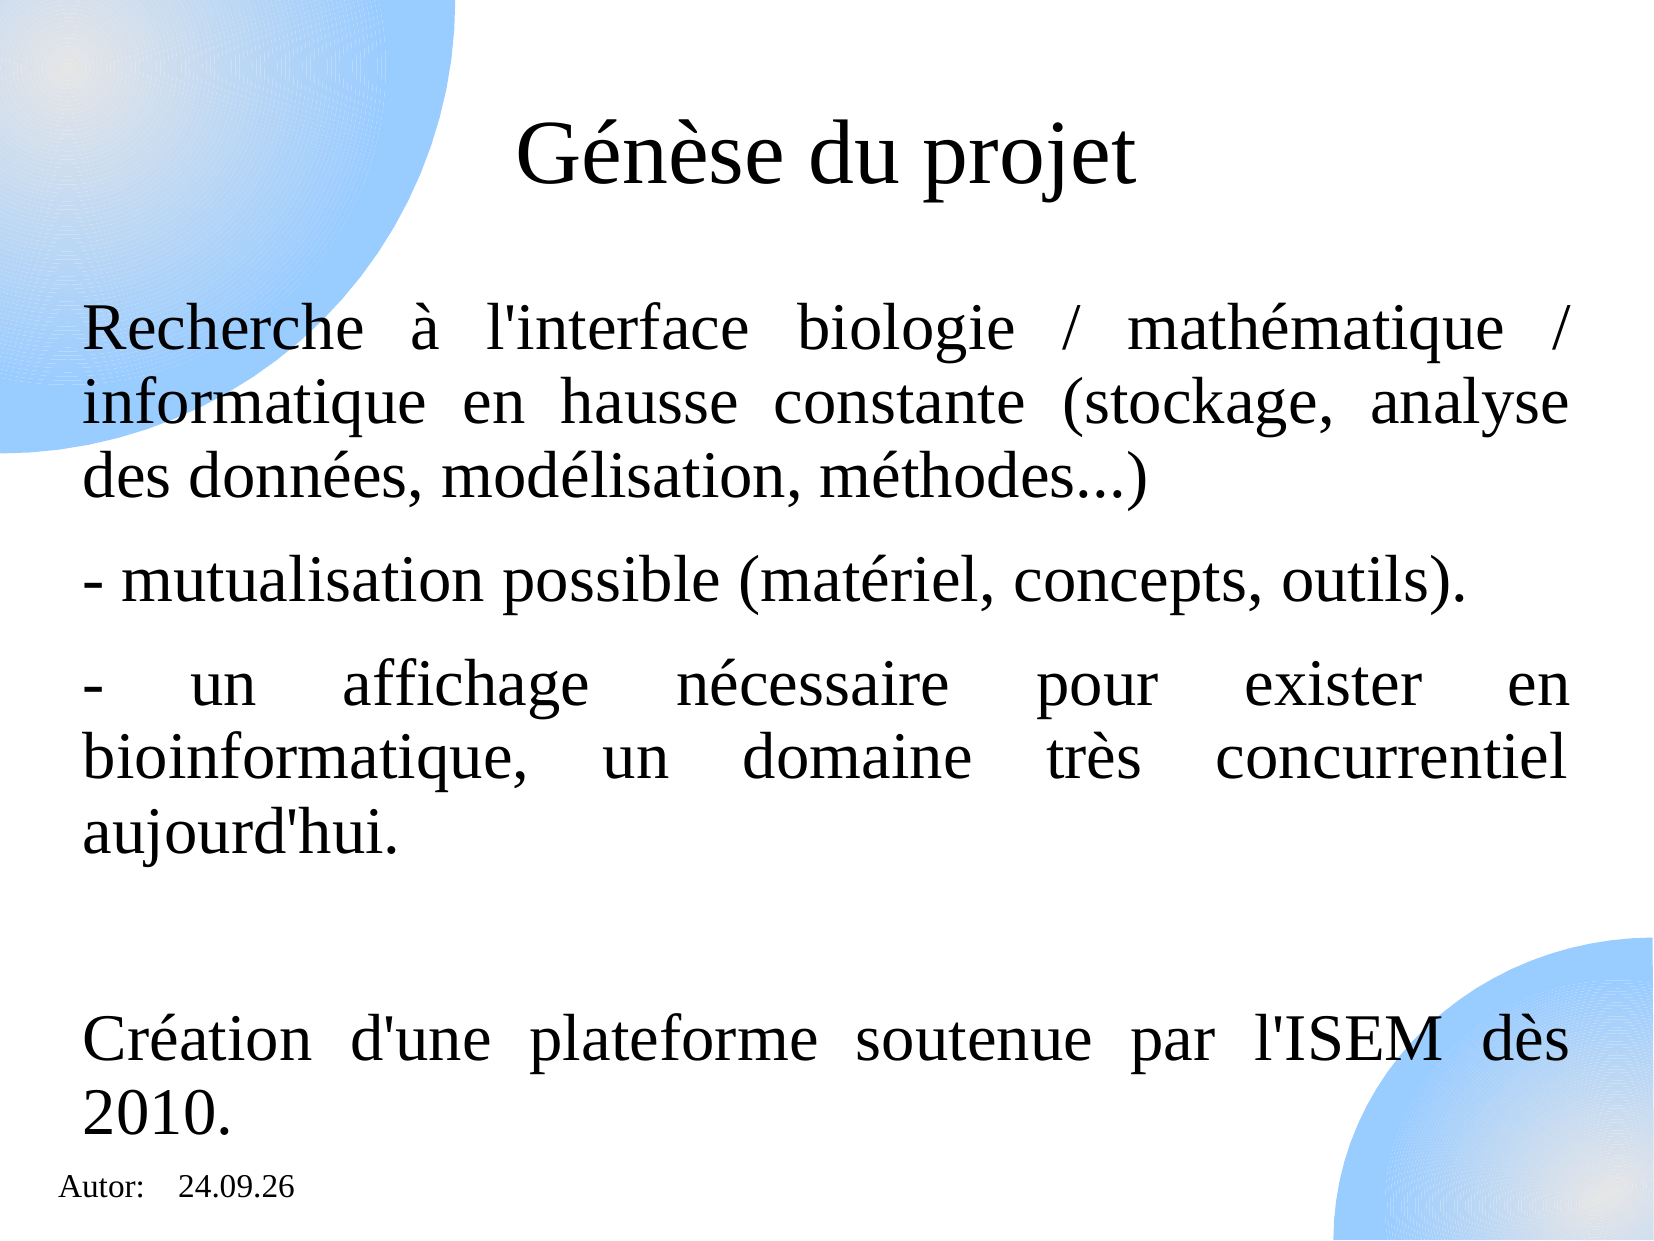

# Génèse du projet
Recherche à l'interface biologie / mathématique / informatique en hausse constante (stockage, analyse des données, modélisation, méthodes...)
- mutualisation possible (matériel, concepts, outils).
- un affichage nécessaire pour exister en bioinformatique, un domaine très concurrentiel aujourd'hui.
Création d'une plateforme soutenue par l'ISEM dès 2010.